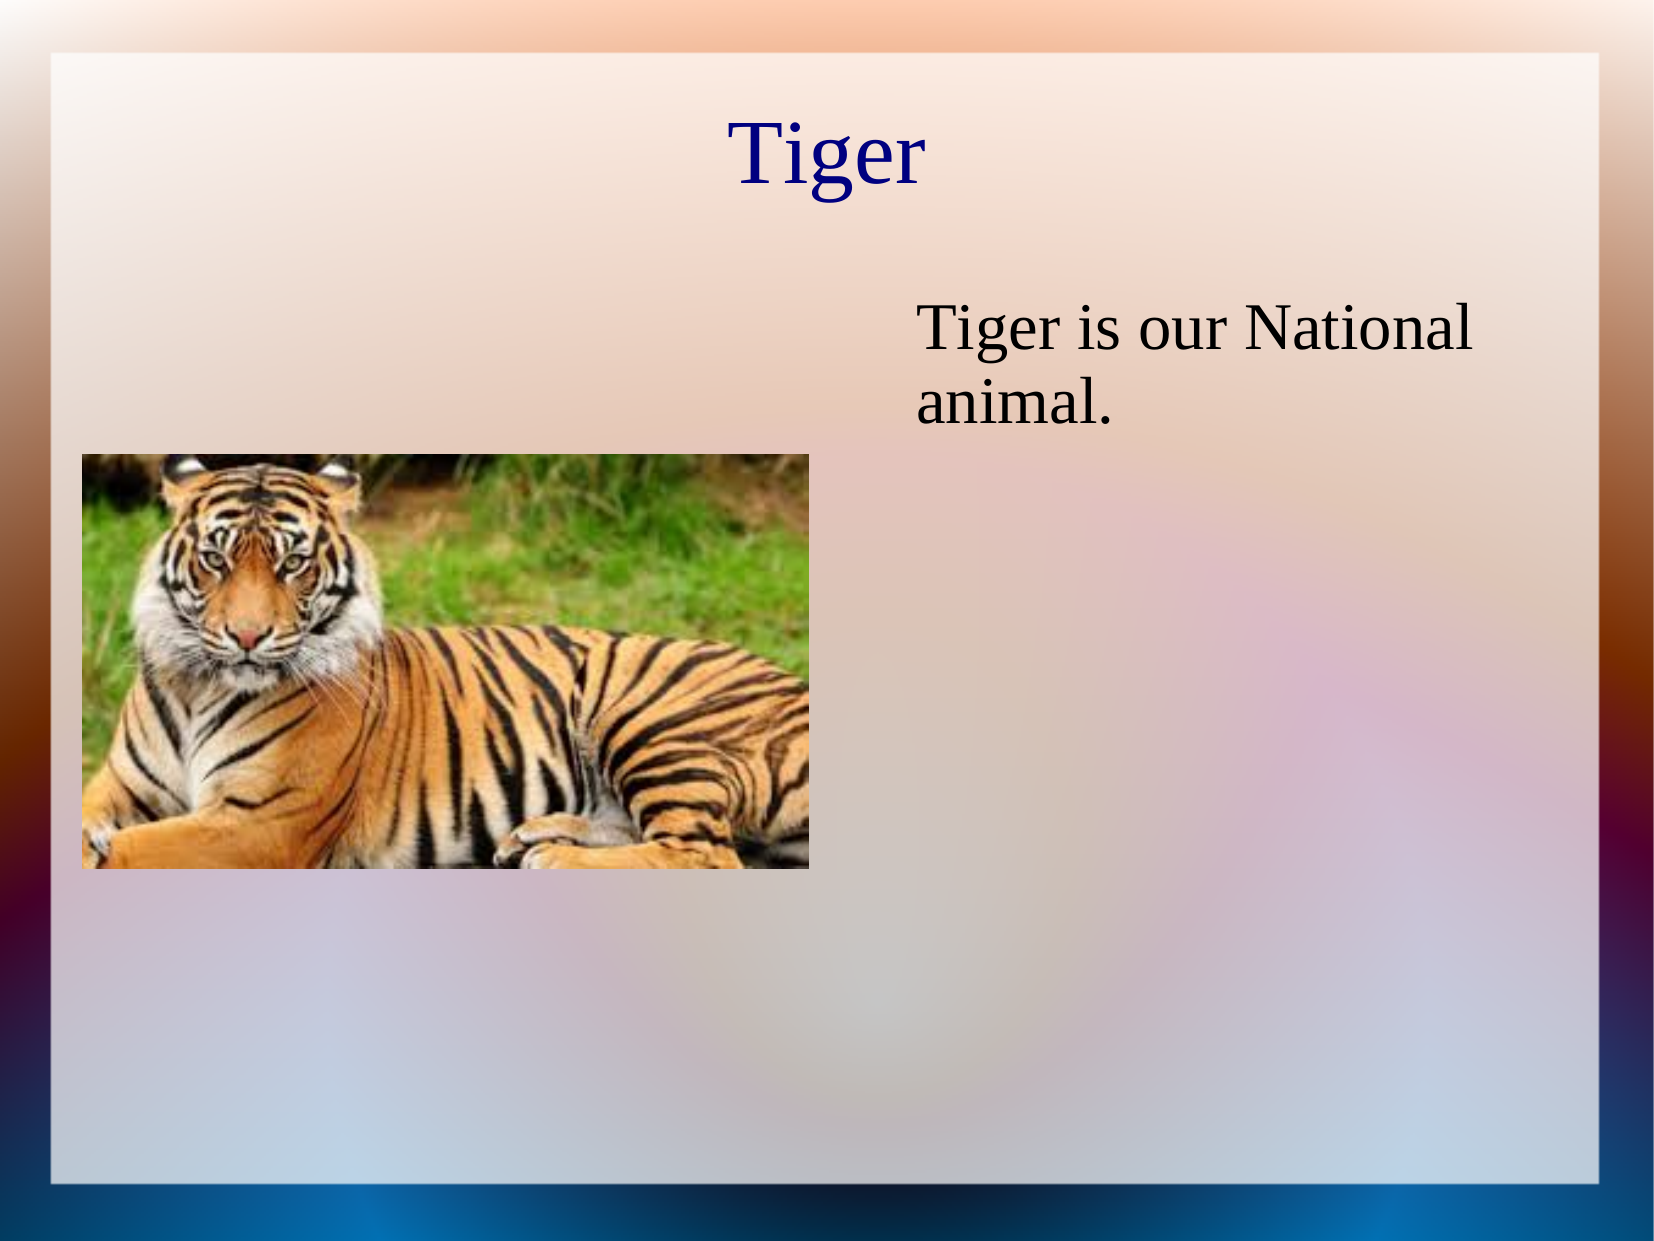

# Tiger
Tiger is our National animal.